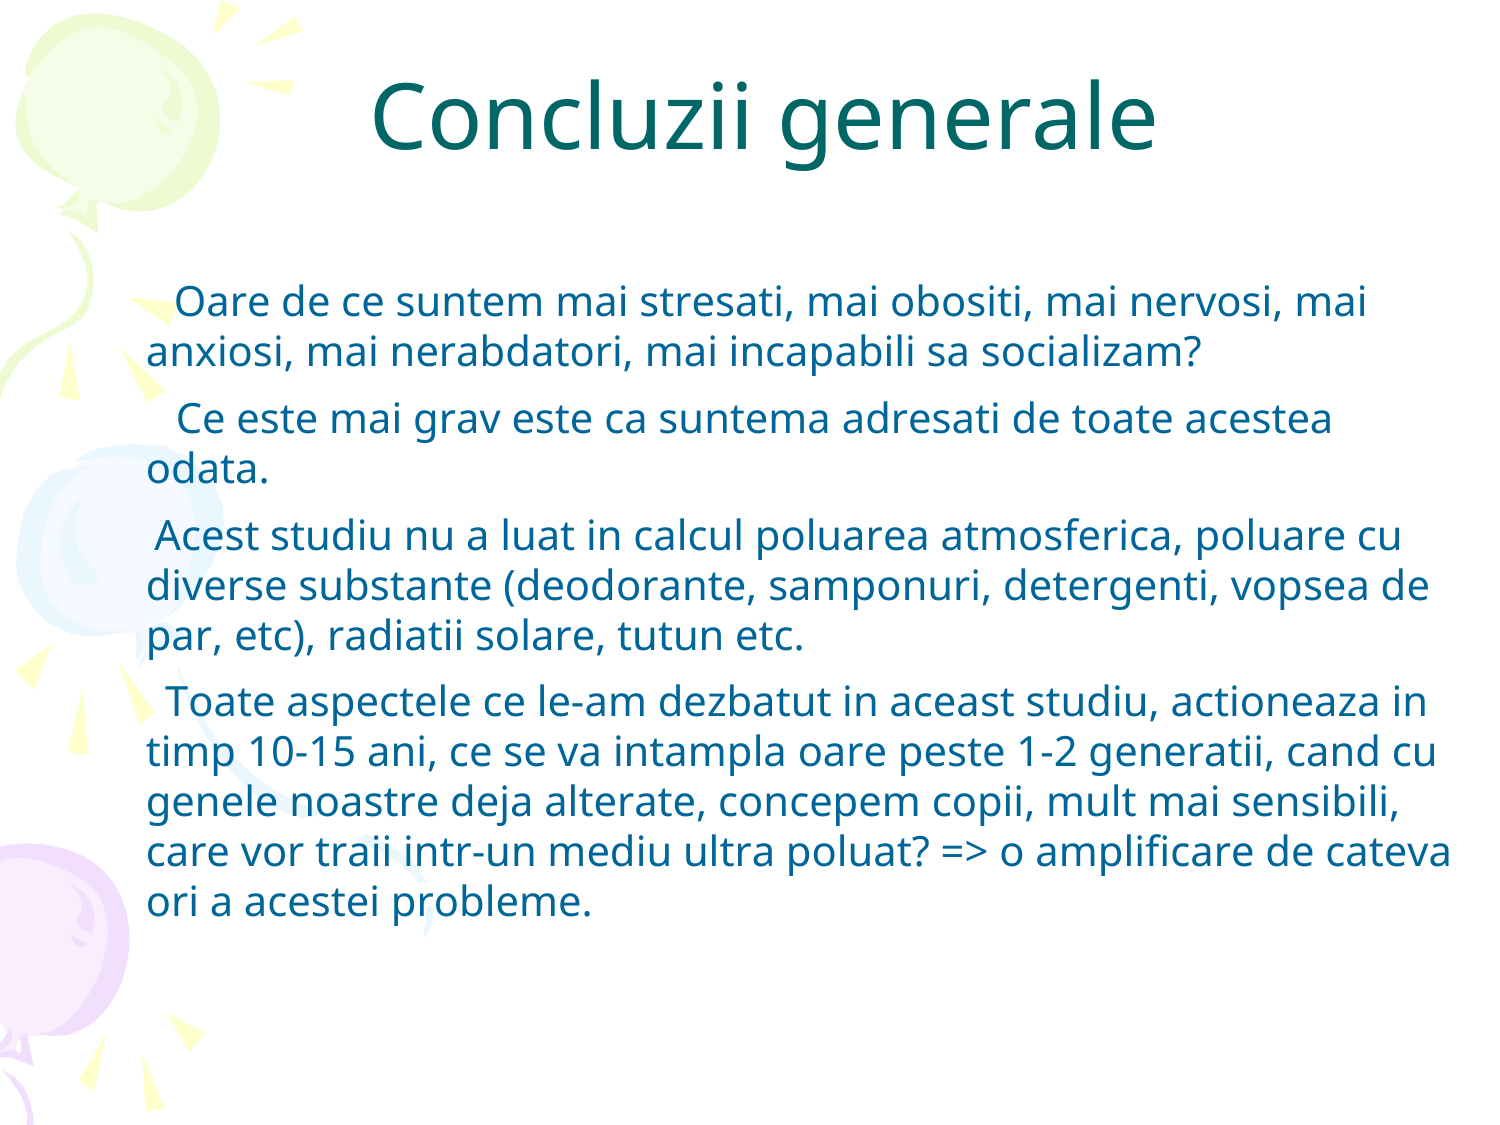

# Concluzii generale
 Oare de ce suntem mai stresati, mai obositi, mai nervosi, mai anxiosi, mai nerabdatori, mai incapabili sa socializam?
 Ce este mai grav este ca suntema adresati de toate acestea odata.
 Acest studiu nu a luat in calcul poluarea atmosferica, poluare cu diverse substante (deodorante, samponuri, detergenti, vopsea de par, etc), radiatii solare, tutun etc.
 Toate aspectele ce le-am dezbatut in aceast studiu, actioneaza in timp 10-15 ani, ce se va intampla oare peste 1-2 generatii, cand cu genele noastre deja alterate, concepem copii, mult mai sensibili, care vor traii intr-un mediu ultra poluat? => o amplificare de cateva ori a acestei probleme.